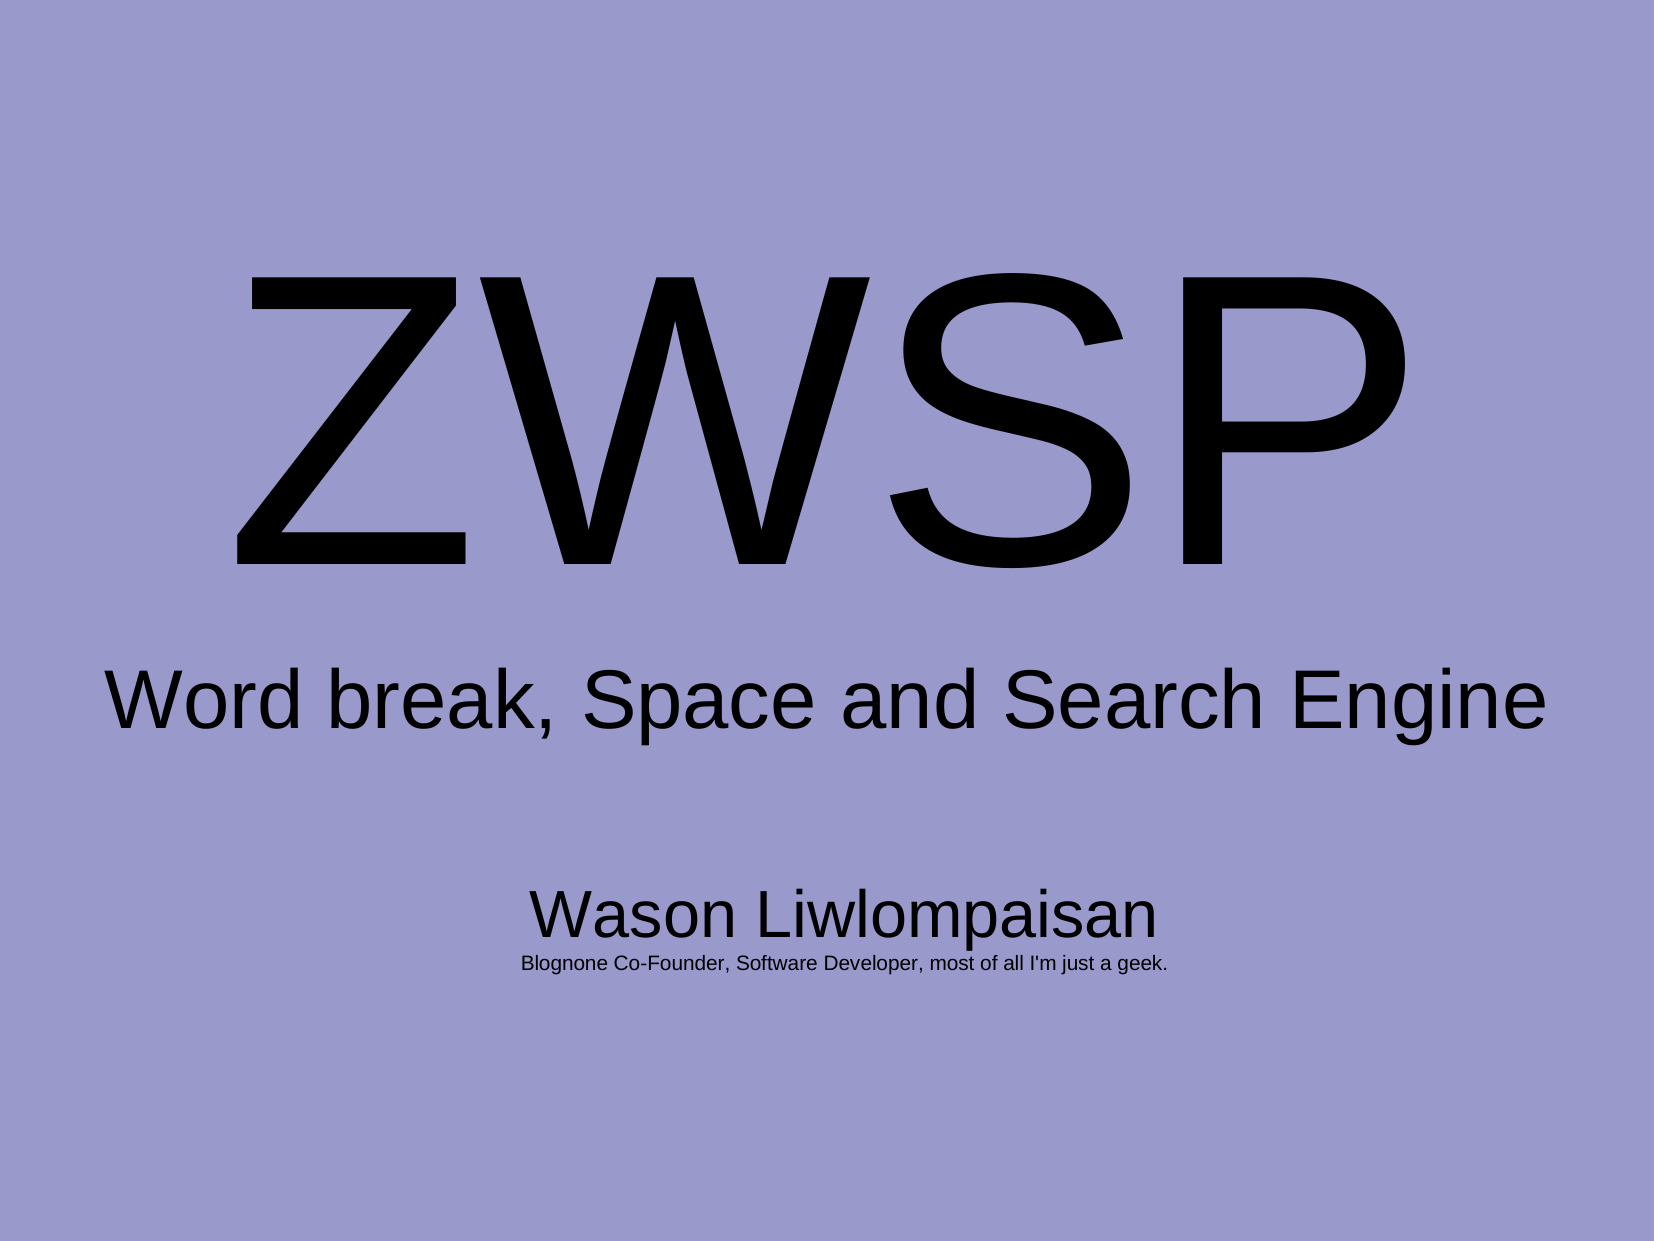

# ZWSP Word break, Space and Search Engine
Wason Liwlompaisan
Blognone Co-Founder, Software Developer, most of all I'm just a geek.